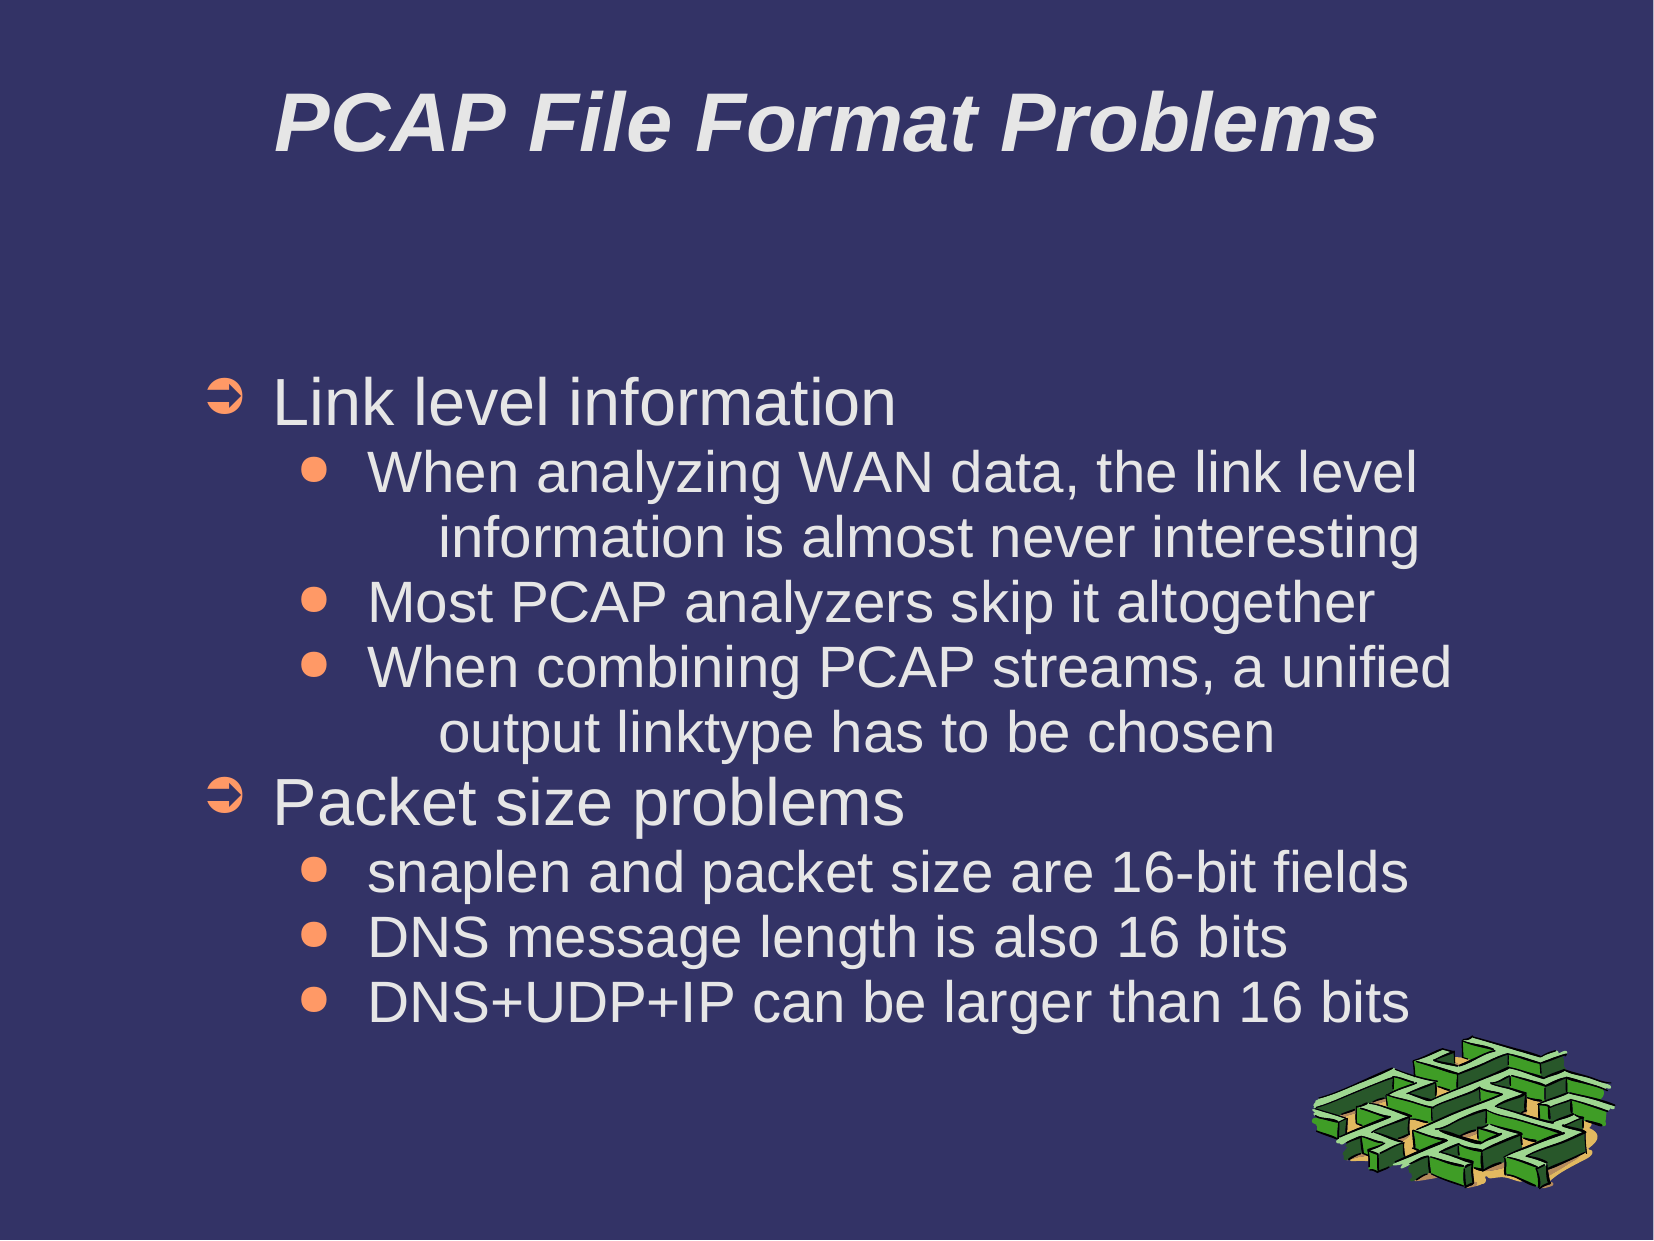

# PCAP File Format Problems
Link level information
When analyzing WAN data, the link level information is almost never interesting
Most PCAP analyzers skip it altogether
When combining PCAP streams, a unified output linktype has to be chosen
Packet size problems
snaplen and packet size are 16-bit fields
DNS message length is also 16 bits
DNS+UDP+IP can be larger than 16 bits